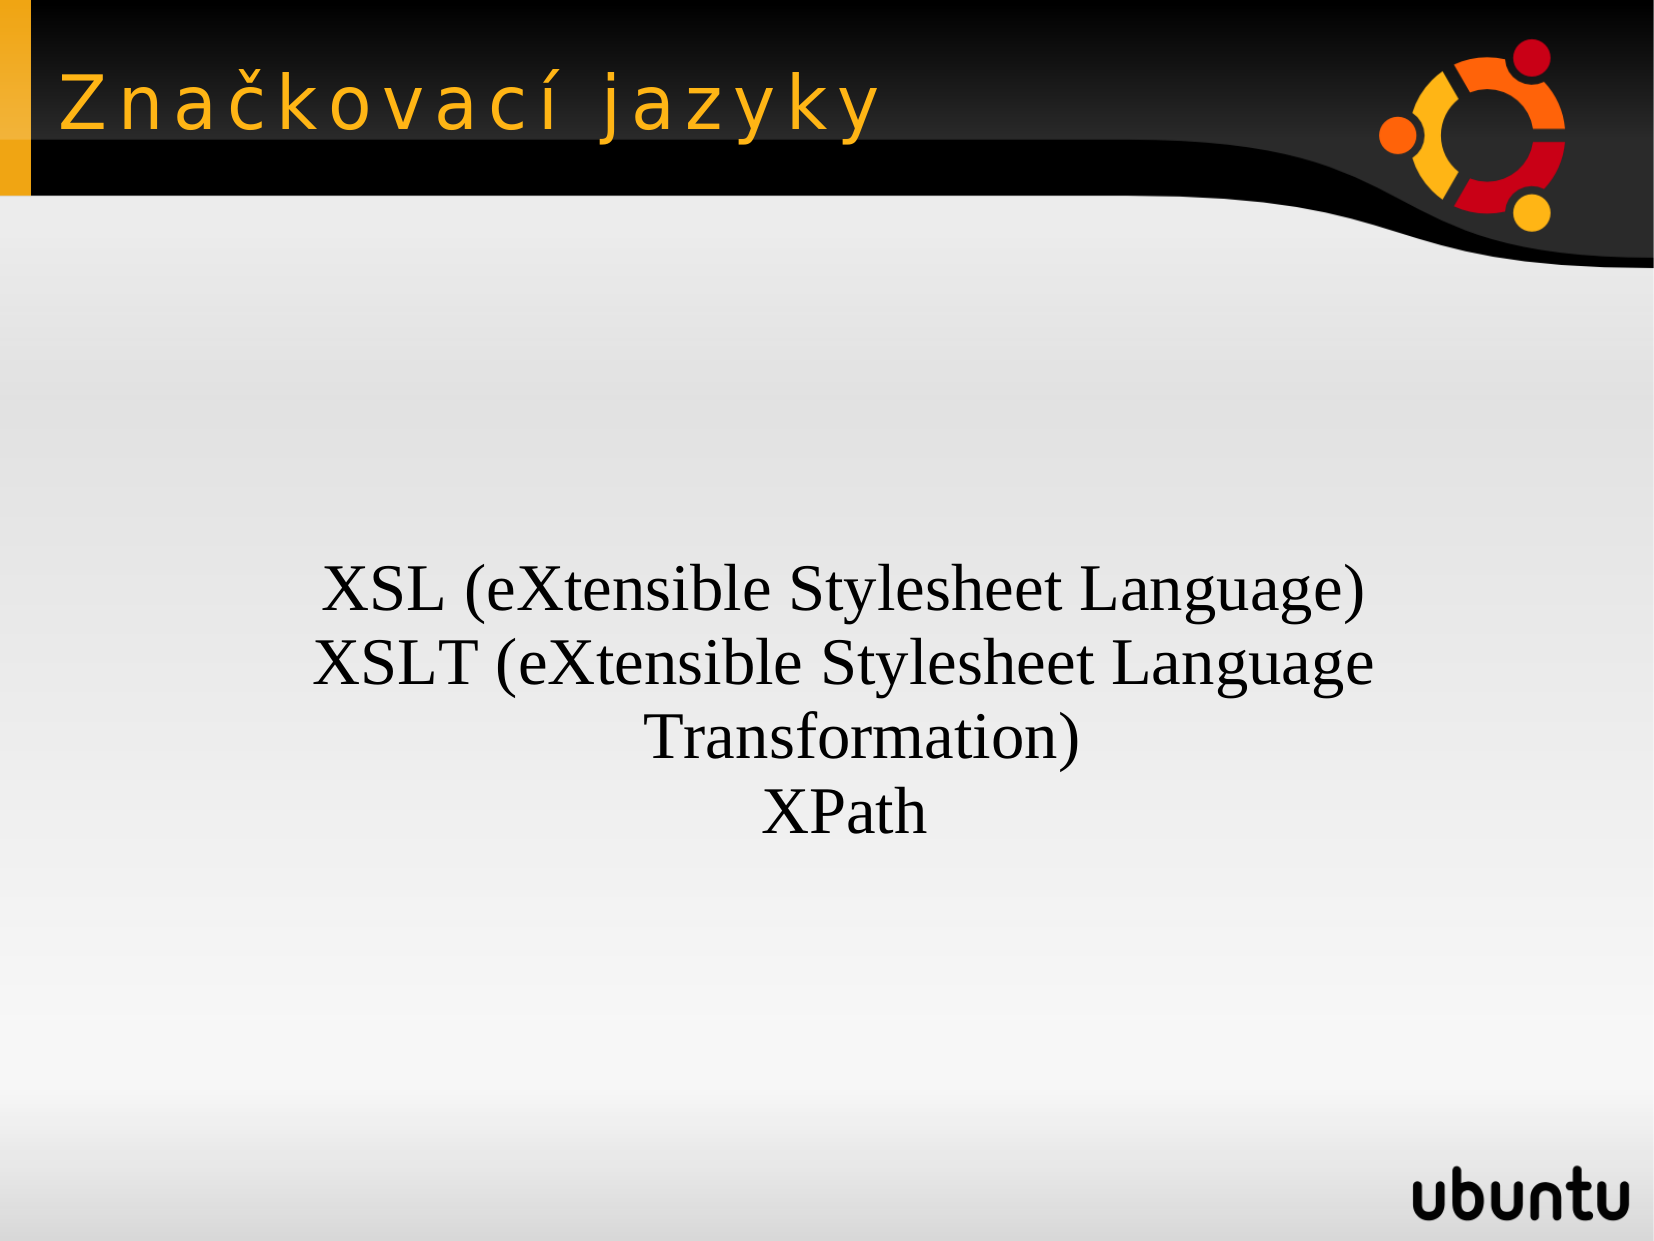

# Značkovací jazyky
XSL (eXtensible Stylesheet Language)
XSLT (eXtensible Stylesheet Language Transformation)
XPath